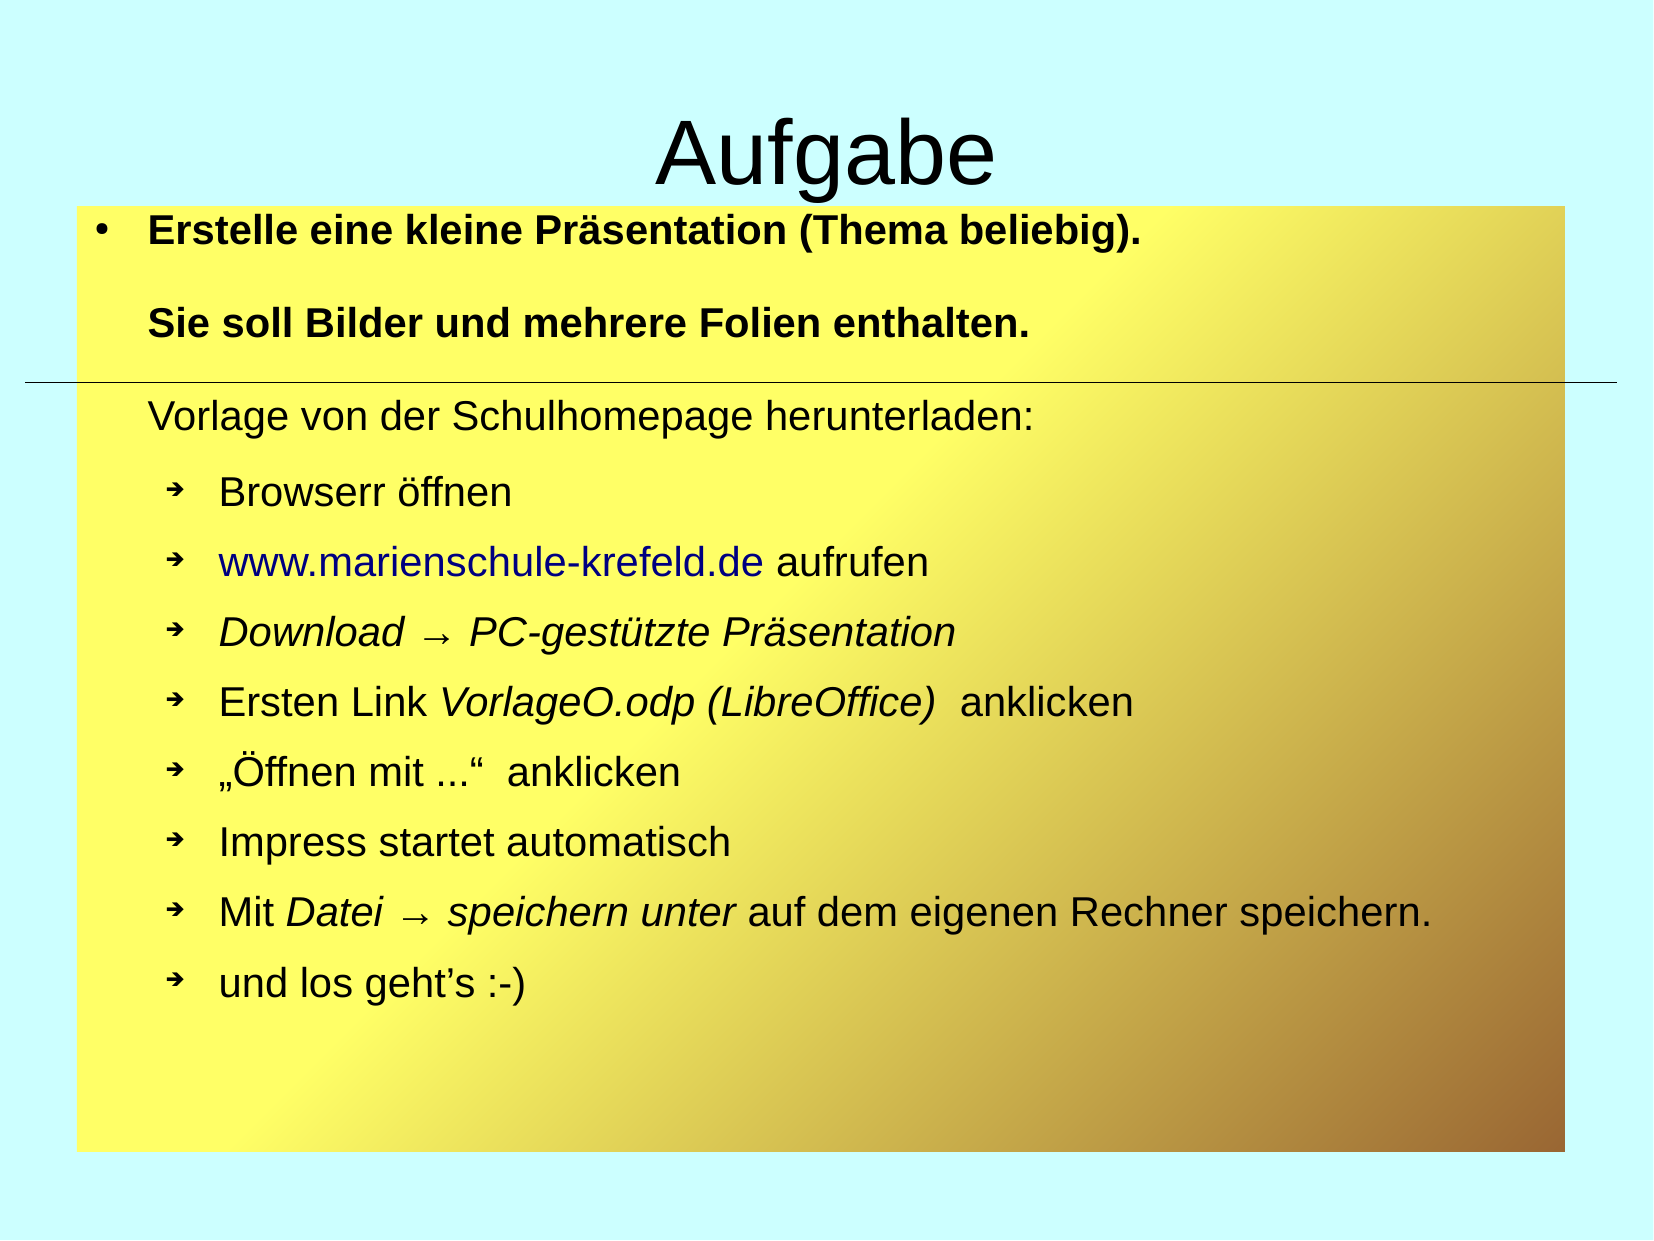

# Aufgabe
Erstelle eine kleine Präsentation (Thema beliebig).
Sie soll Bilder und mehrere Folien enthalten.
Vorlage von der Schulhomepage herunterladen:
Browserr öffnen
www.marienschule-krefeld.de aufrufen
Download → PC-gestützte Präsentation
Ersten Link VorlageO.odp (LibreOffice) anklicken
„Öffnen mit ...“ anklicken
Impress startet automatisch
Mit Datei → speichern unter auf dem eigenen Rechner speichern.
und los geht’s :-)